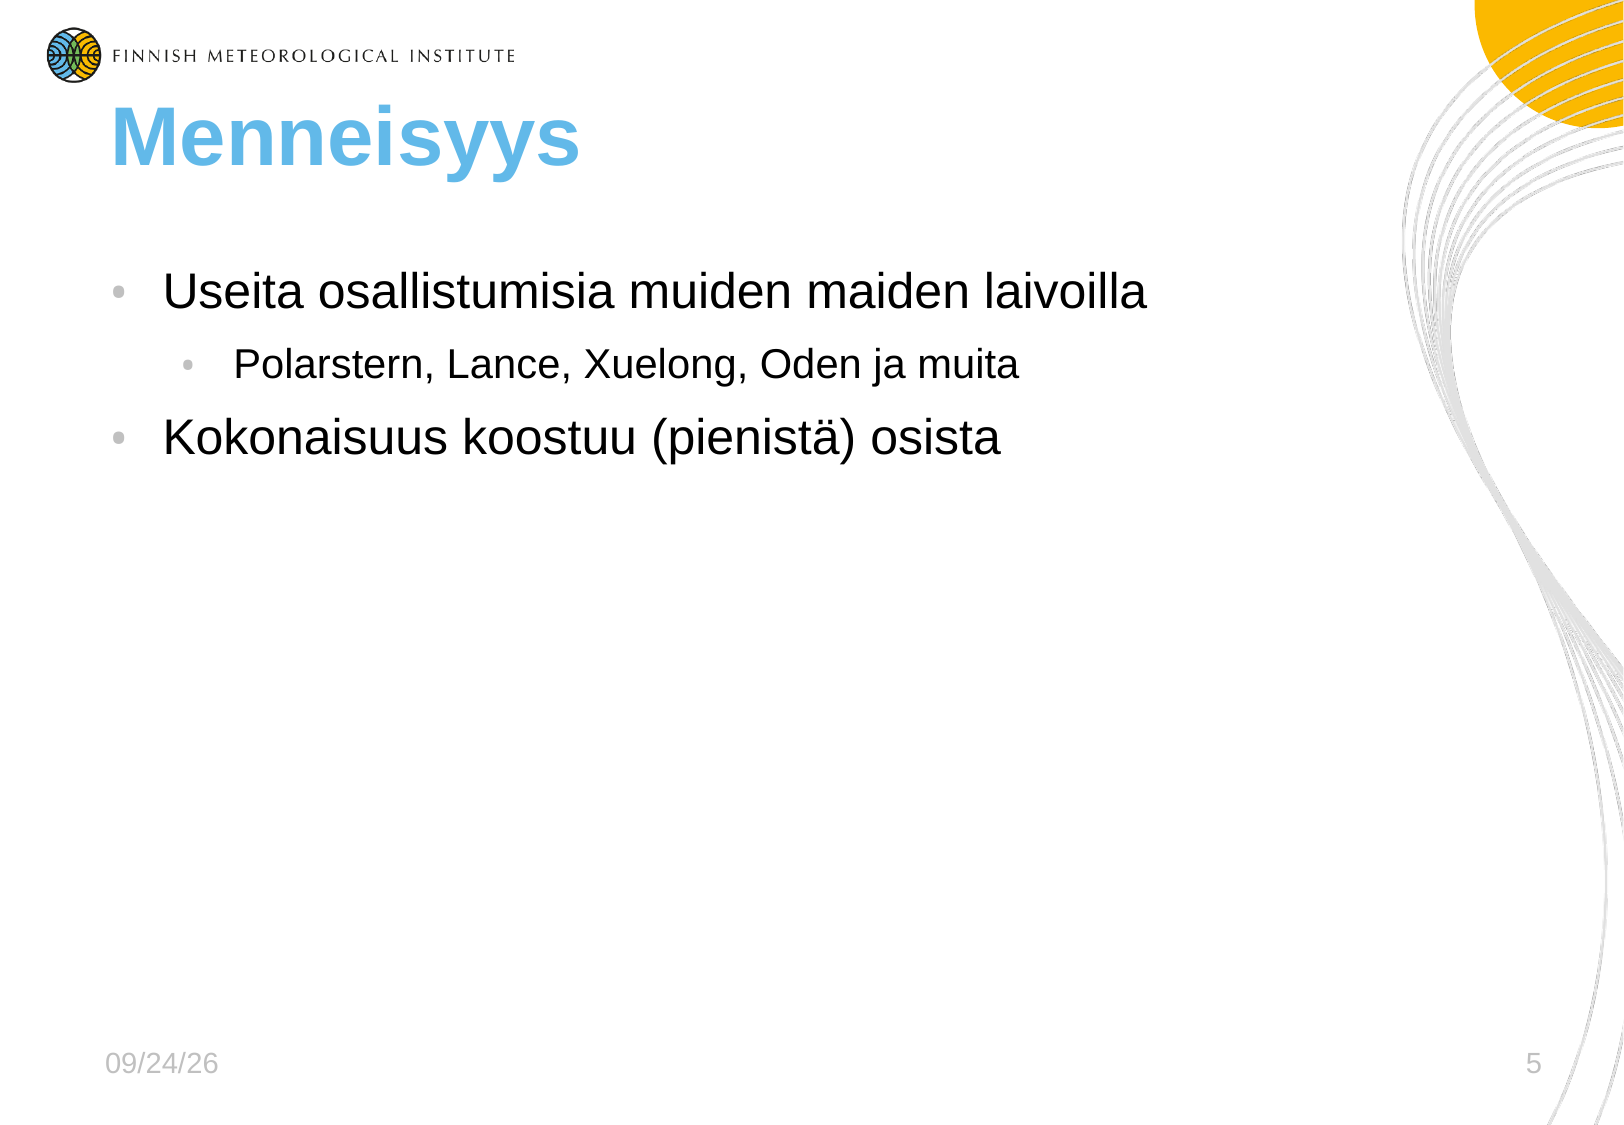

# Menneisyys
Useita osallistumisia muiden maiden laivoilla
Polarstern, Lance, Xuelong, Oden ja muita
Kokonaisuus koostuu (pienistä) osista
5